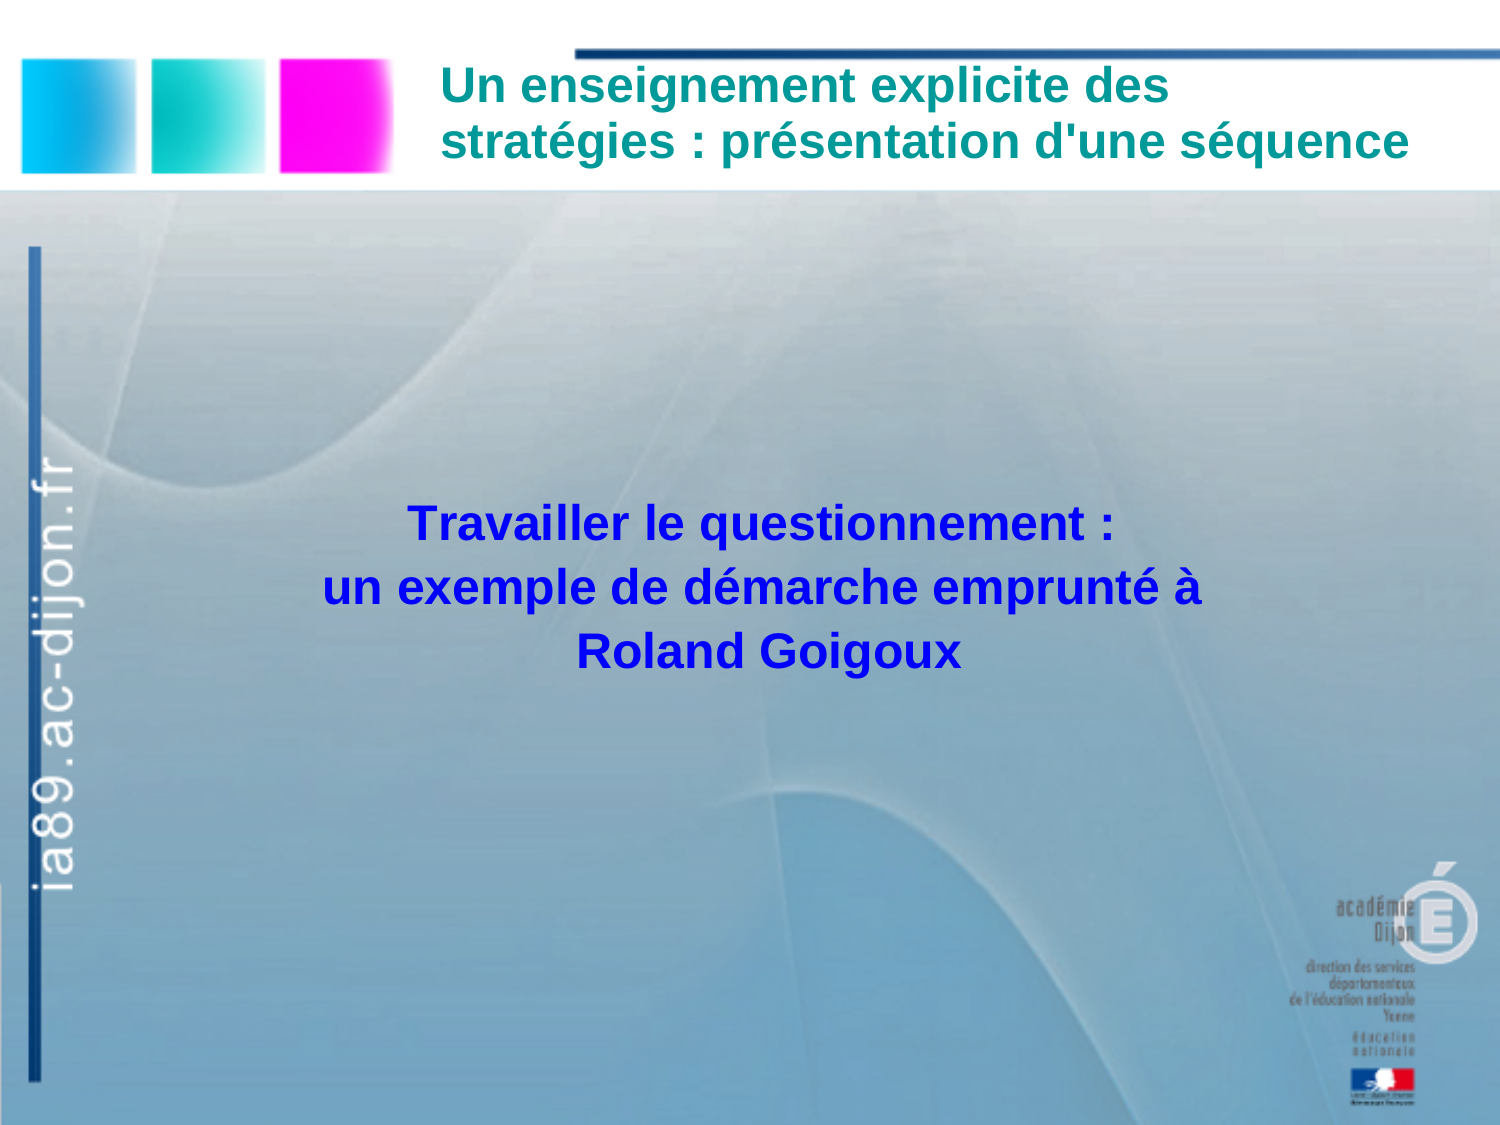

# Un enseignement explicite des stratégies : présentation d'une séquence
Travailler le questionnement :
un exemple de démarche emprunté à
Roland Goigoux